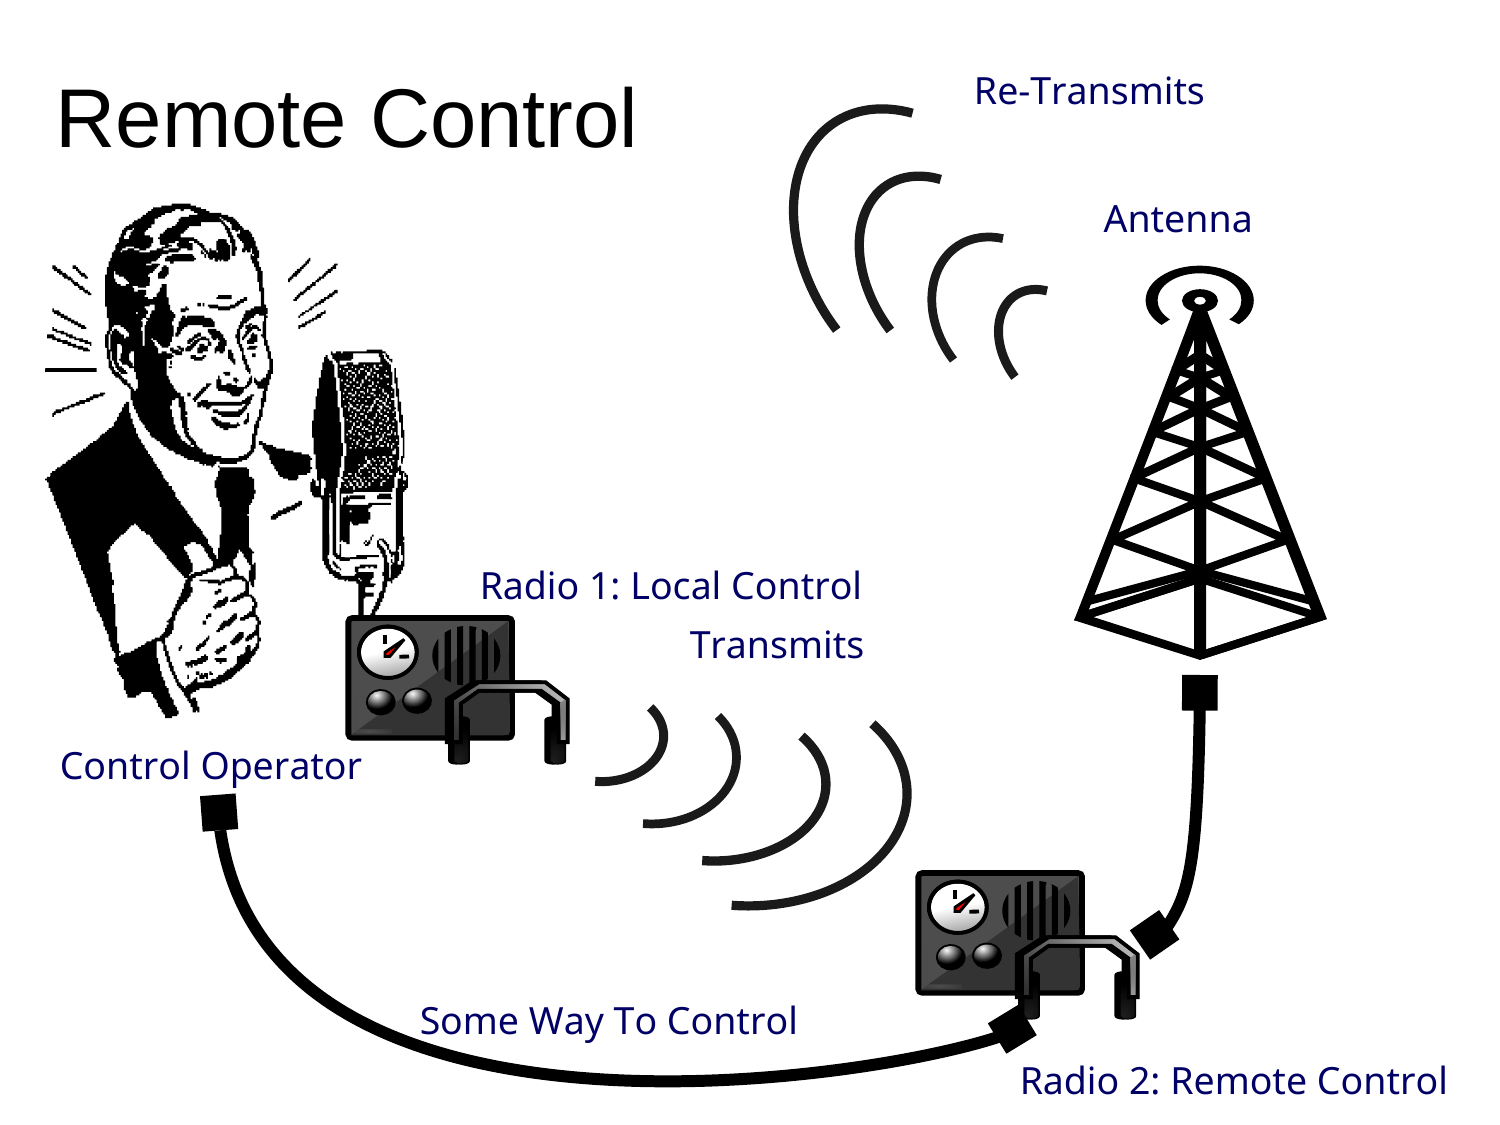

# Remote Control
Re-Transmits
Antenna
Radio 1: Local Control
Transmits
Control Operator
Some Way To Control
Radio 2: Remote Control